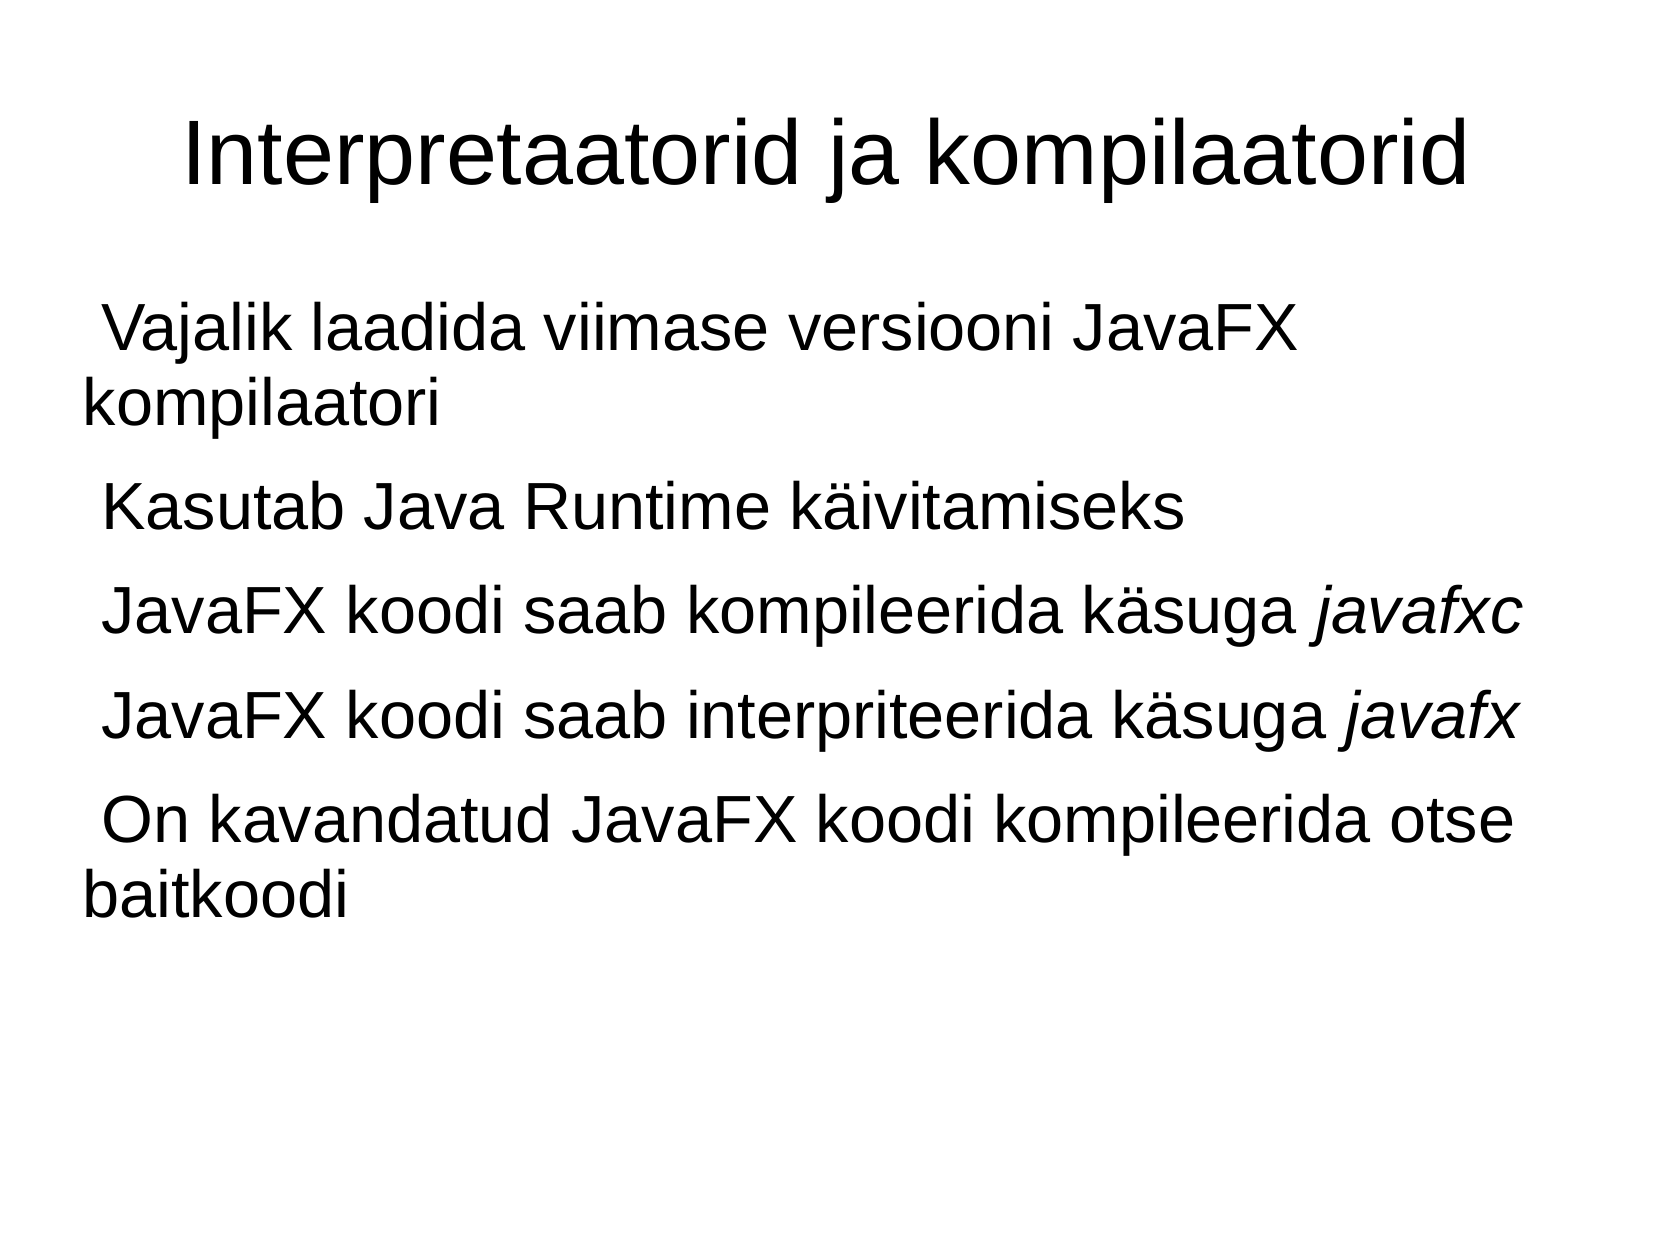

# Interpretaatorid ja kompilaatorid
 Vajalik laadida viimase versiooni JavaFX kompilaatori
 Kasutab Java Runtime käivitamiseks
 JavaFX koodi saab kompileerida käsuga javafxc
 JavaFX koodi saab interpriteerida käsuga javafx
 On kavandatud JavaFX koodi kompileerida otse baitkoodi